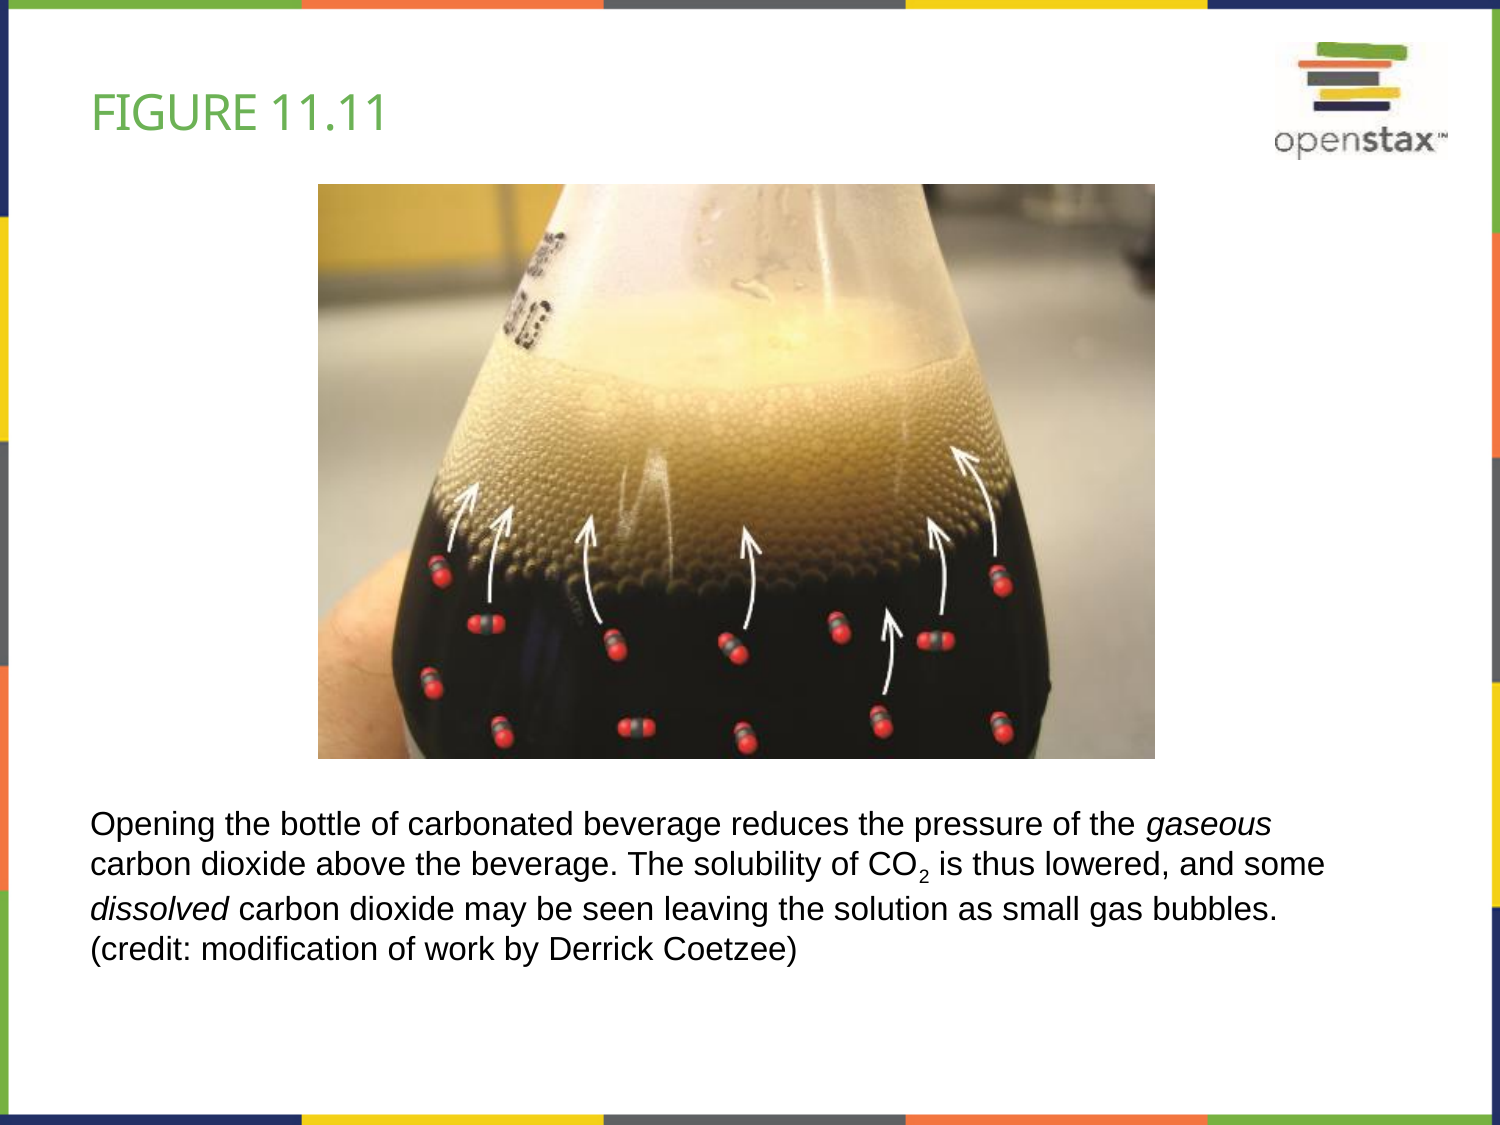

# Figure 11.11
Opening the bottle of carbonated beverage reduces the pressure of the gaseous carbon dioxide above the beverage. The solubility of CO2 is thus lowered, and some dissolved carbon dioxide may be seen leaving the solution as small gas bubbles. (credit: modification of work by Derrick Coetzee)